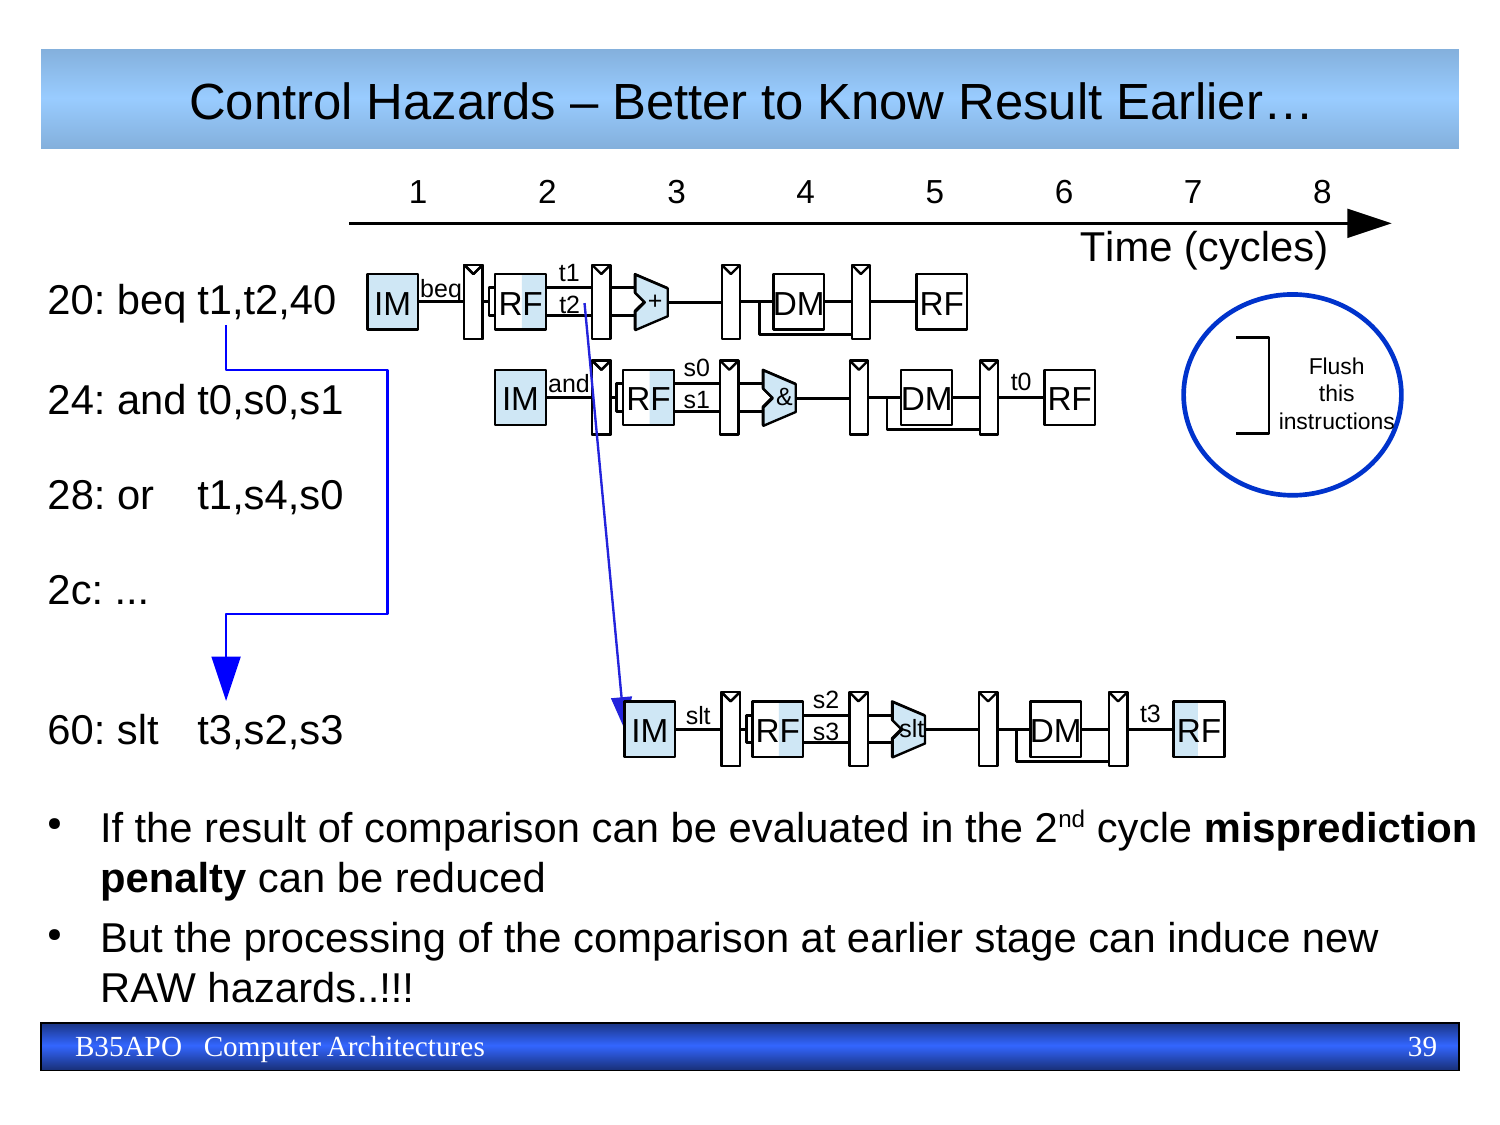

# Control Hazards – Better to Know Result Earlier…
1
2
3
4
5
6
7
8
Time (cycles)
t1
beq
20: beq	t1,t2,40
IM
RF
DM
RF
+
t2
Flush
this
instructions
24: and	t0,s0,s1
s0
t0
and
IM
RF
DM
RF
&
s1
28: or	t1,s4,s0
2c: ...
s2
t3
slt
slt
60: slt	t3,s2,s3
IM
RF
DM
RF
s3
If the result of comparison can be evaluated in the 2nd cycle misprediction penalty can be reduced
But the processing of the comparison at earlier stage can induce new RAW hazards..!!!
B35APO Computer Architectures
39